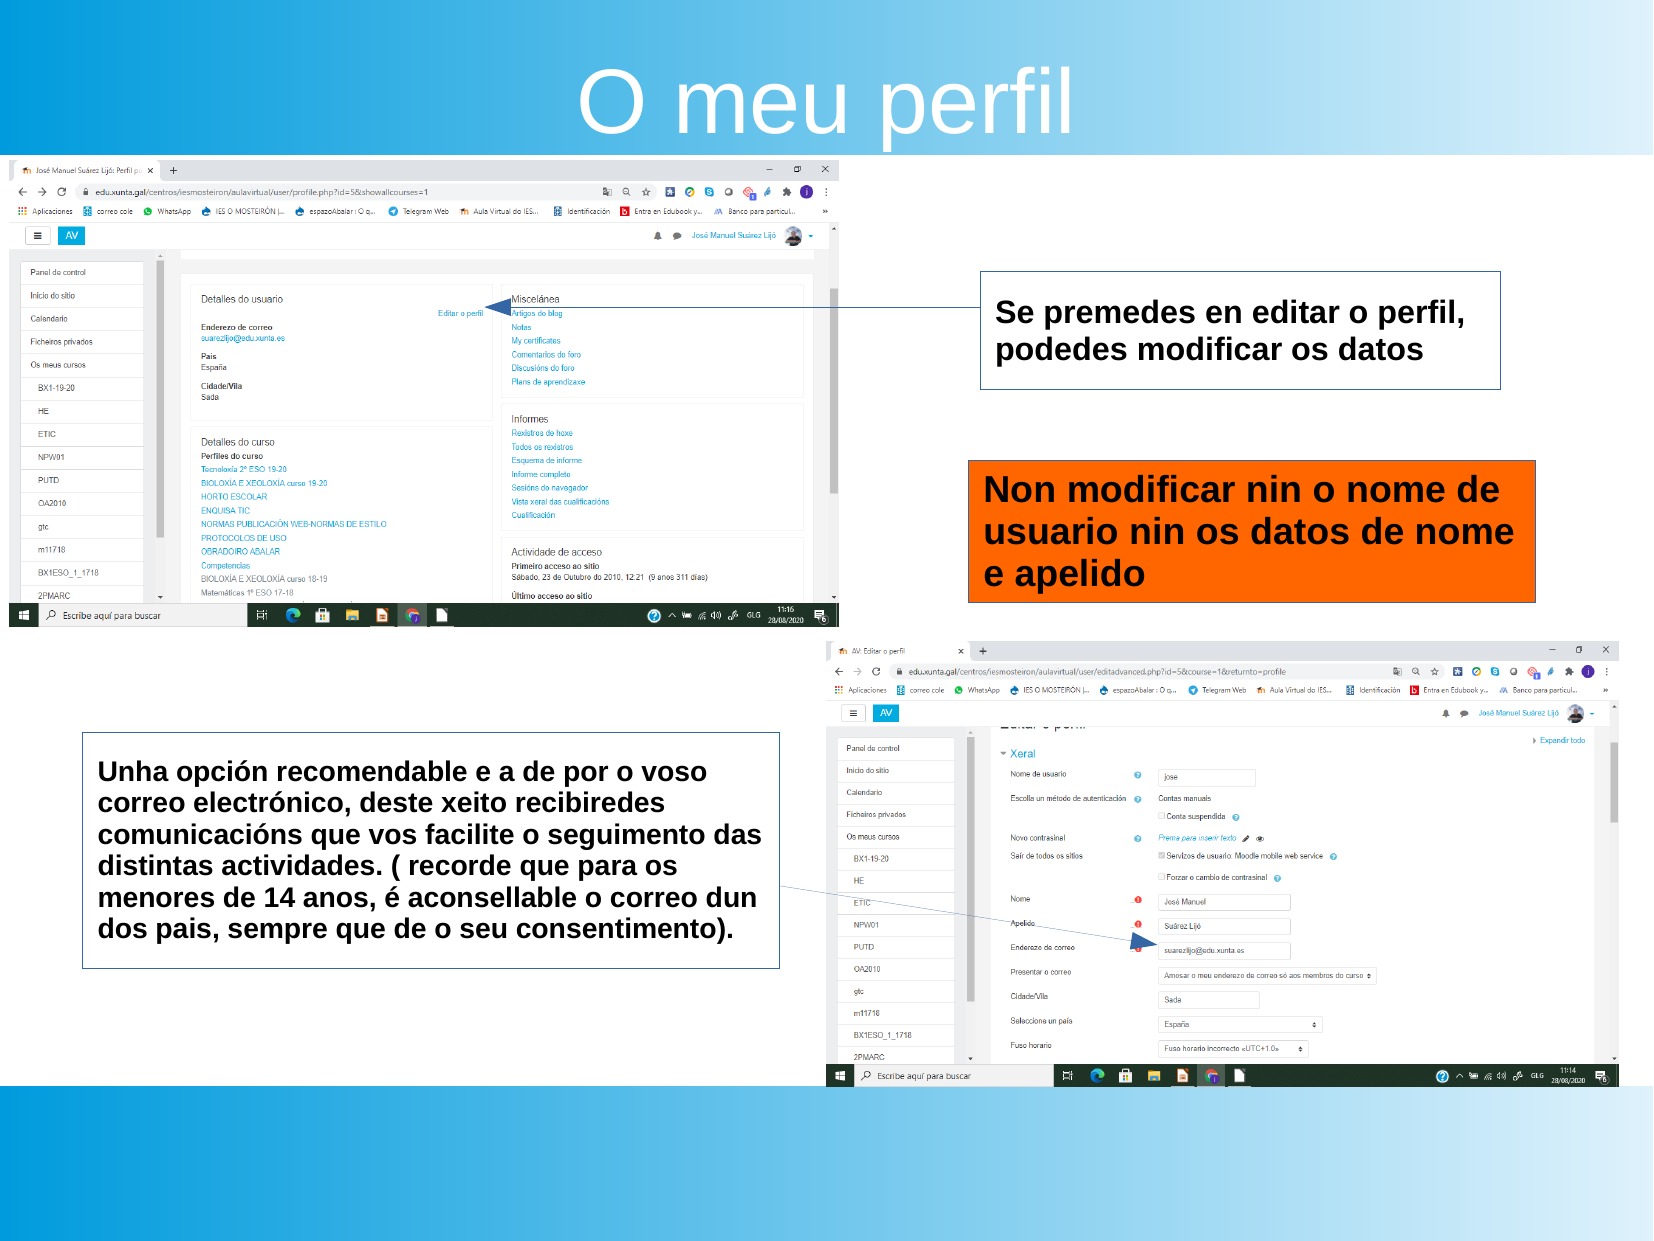

# O meu perfil
Se premedes en editar o perfil, podedes modificar os datos
Non modificar nin o nome de usuario nin os datos de nome e apelido
Unha opción recomendable e a de por o voso correo electrónico, deste xeito recibiredes comunicacións que vos facilite o seguimento das distintas actividades. ( recorde que para os menores de 14 anos, é aconsellable o correo dun dos pais, sempre que de o seu consentimento).